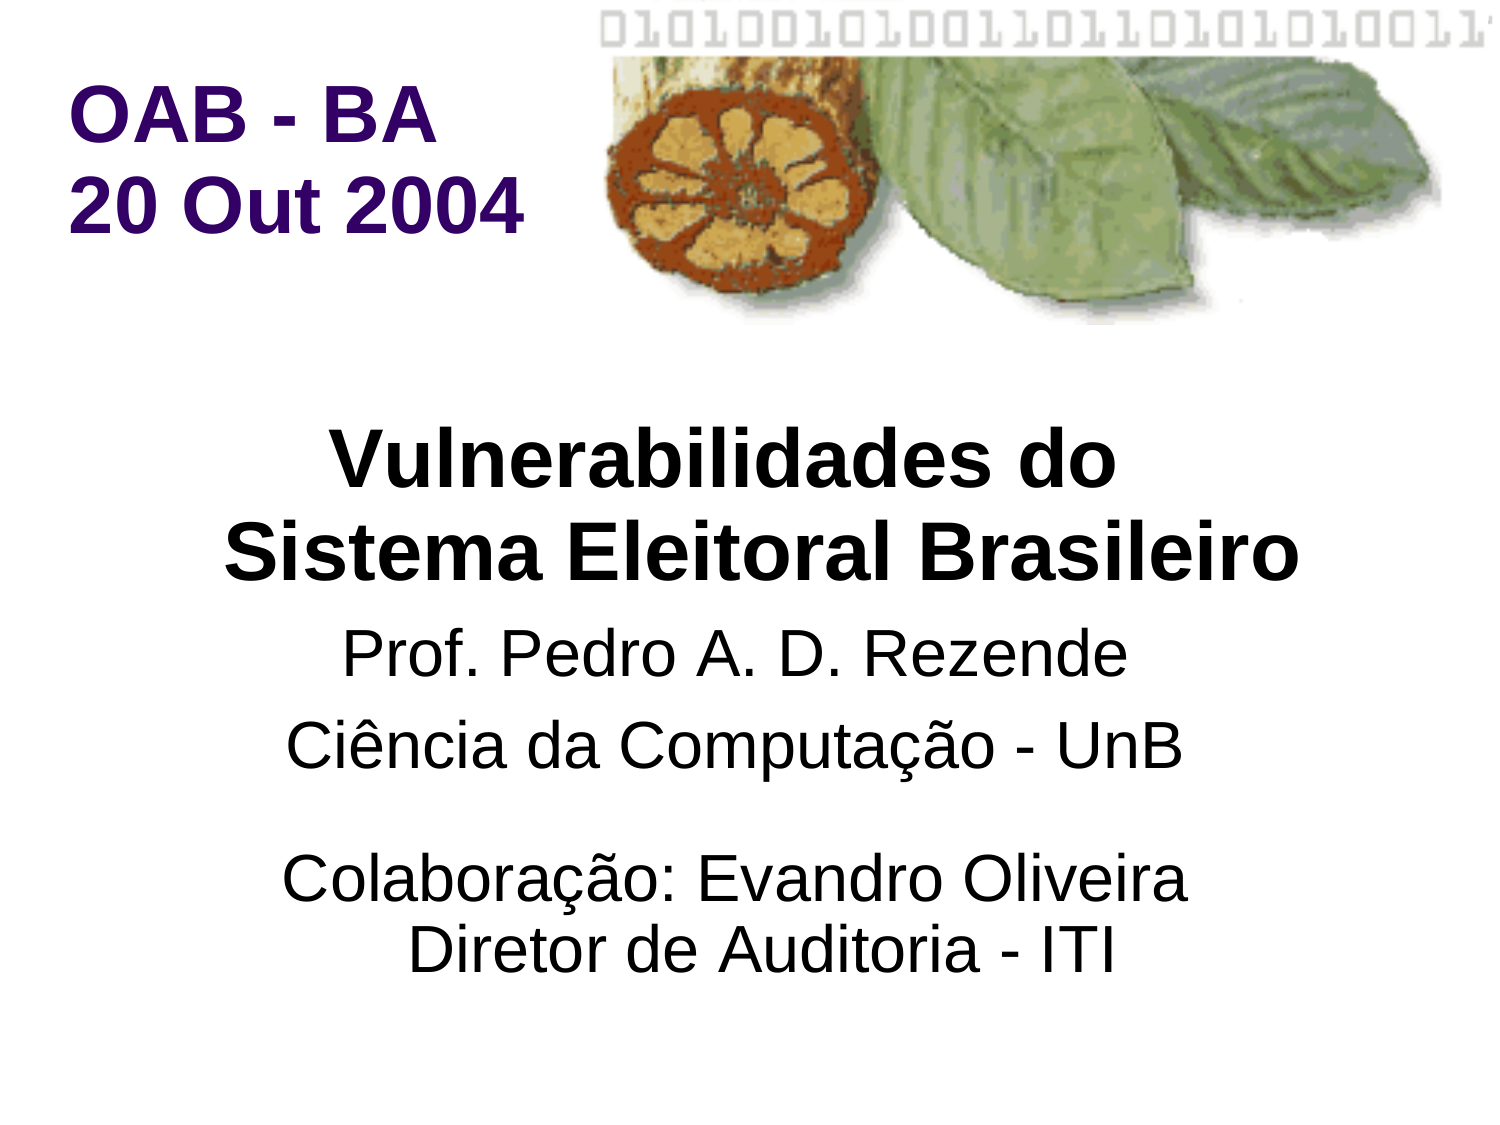

OAB - BA
20 Out 2004
Vulnerabilidades do
Sistema Eleitoral Brasileiro
Prof. Pedro A. D. Rezende
Ciência da Computação - UnB
Colaboração: Evandro Oliveira
Diretor de Auditoria - ITI